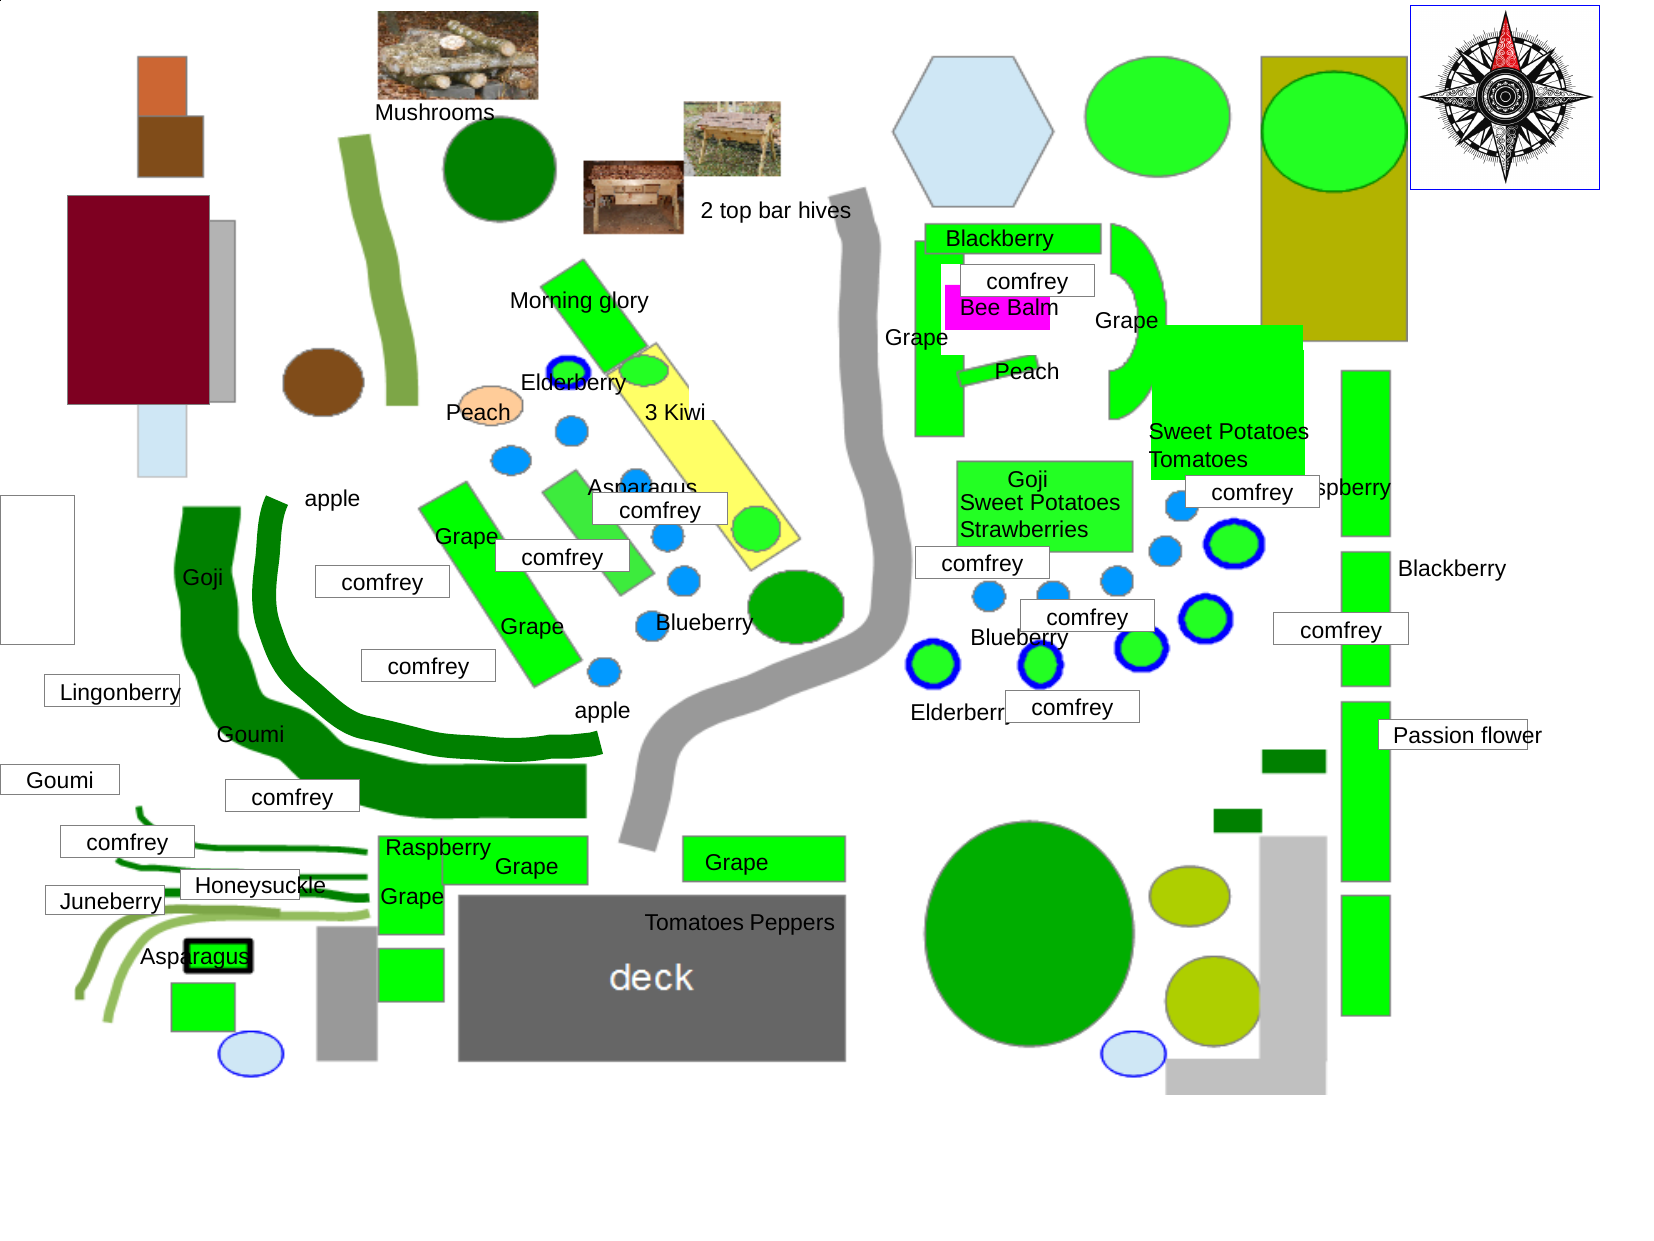

Mushrooms
2 top bar hives
Blackberry
comfrey
Morning glory
Bee Balm
Grape
Grape
Peach
Elderberry
3 Kiwi
Peach
Sweet Potatoes
Tomatoes
Goji
apple
Asparagus
Raspberry
comfrey
Sweet Potatoes
Strawberries
comfrey
Grape
comfrey
Blackberry
comfrey
Goji
comfrey
comfrey
Blueberry
Grape
comfrey
Blueberry
comfrey
apple
Lingonberry
Elderberry
comfrey
Goumi
Passion flower
Goumi
comfrey
Raspberry
comfrey
Grape
Grape
Honeysuckle
Grape
Juneberry
Tomatoes
Peppers
Asparagus